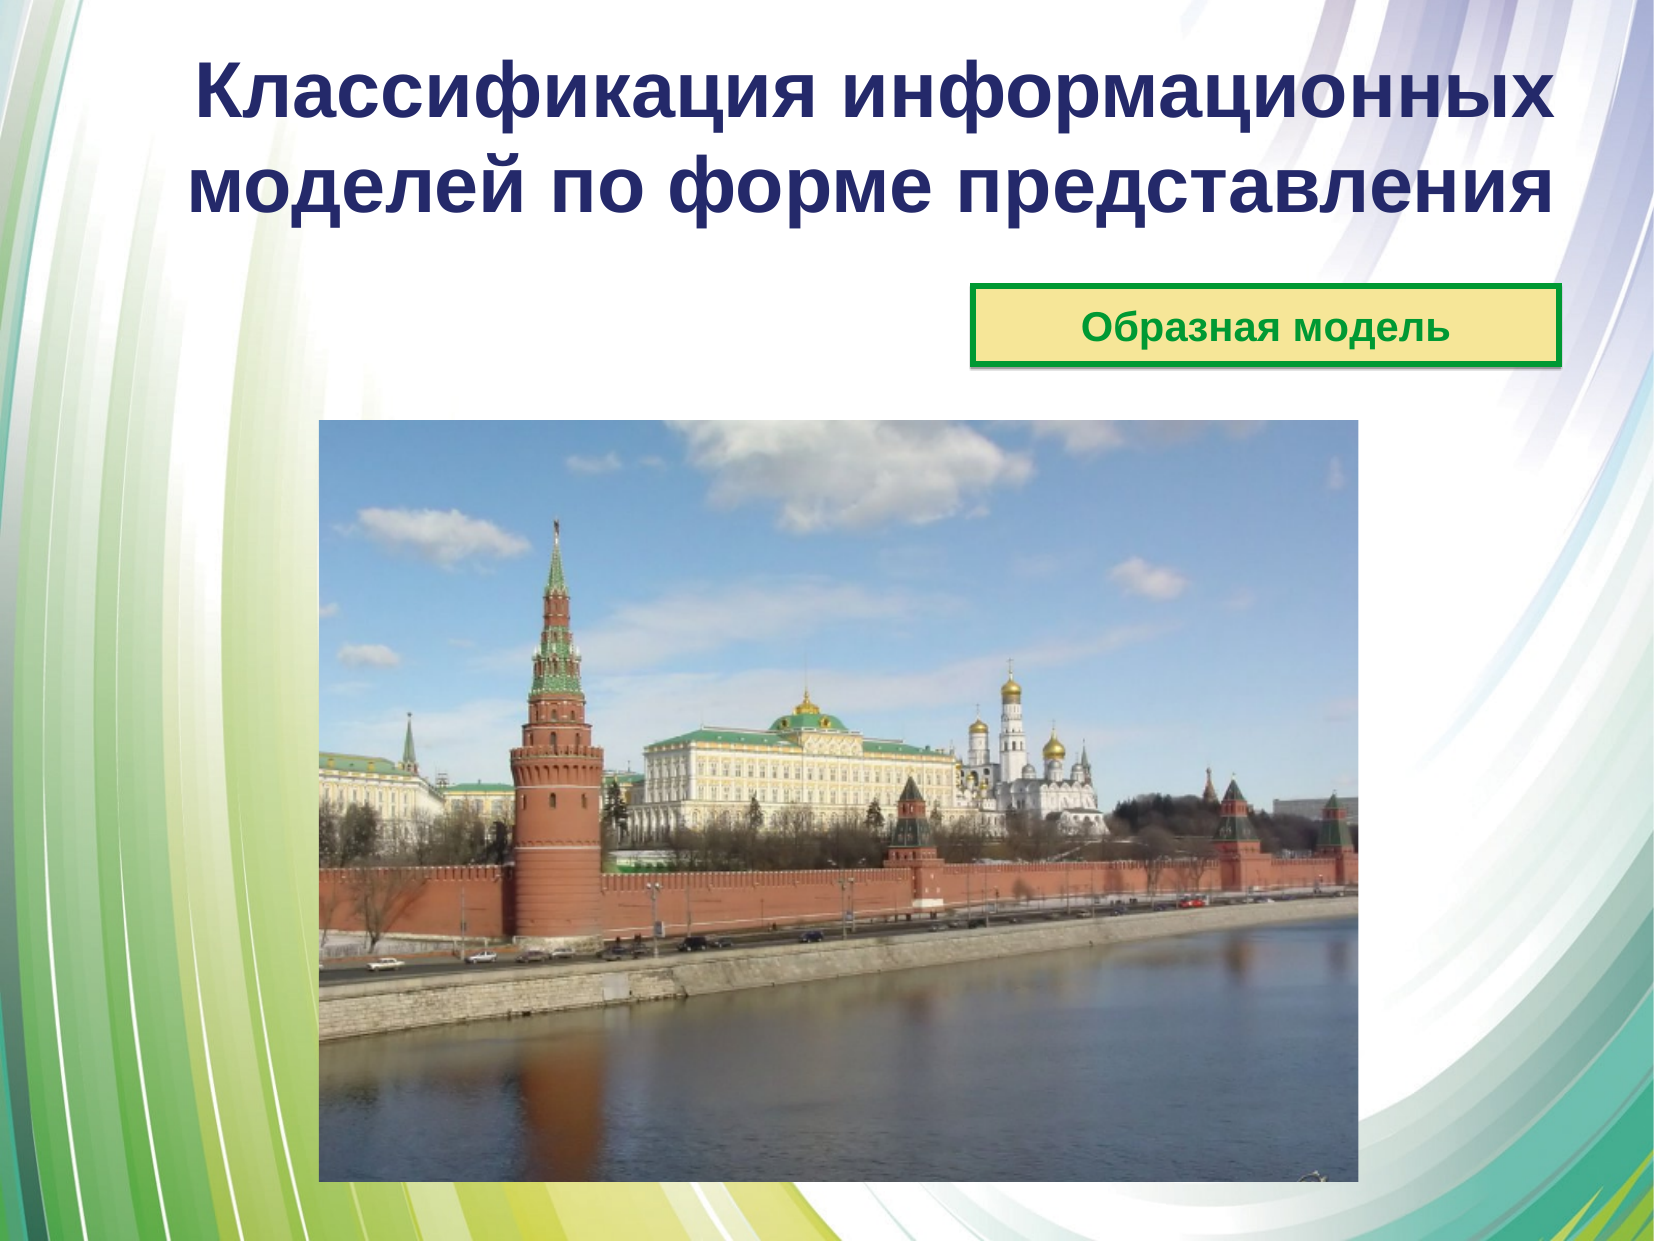

Классификация информационных моделей по форме представления
Образная модель